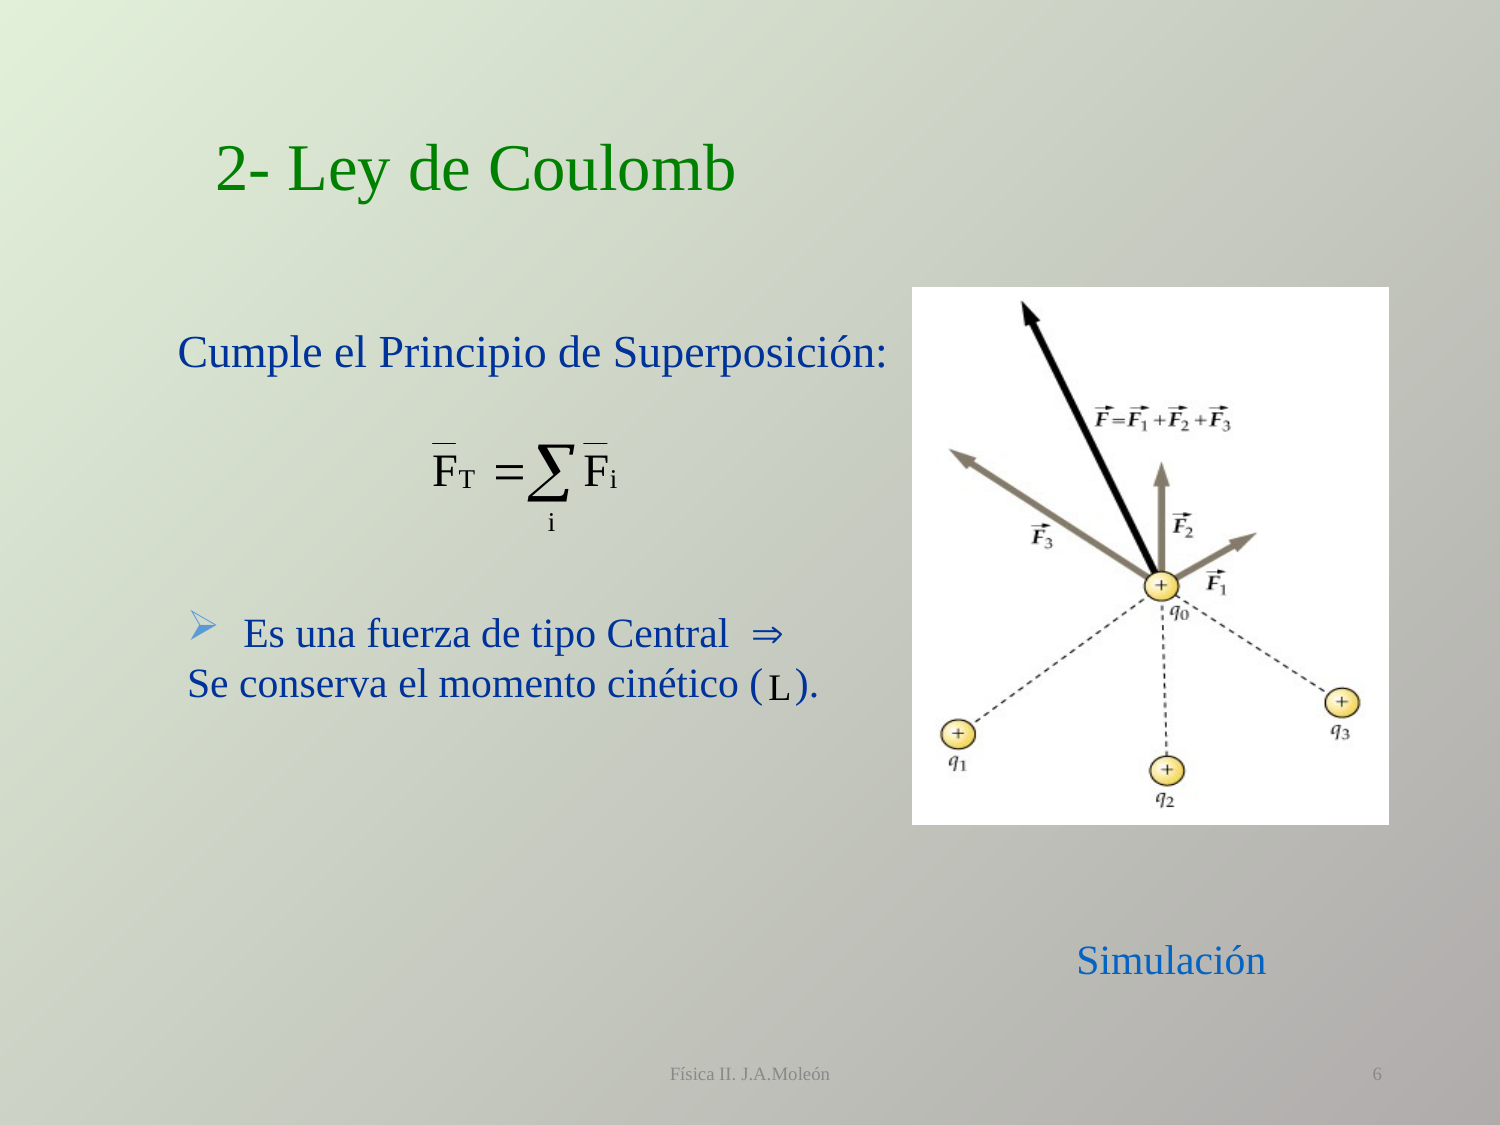

# 2- Ley de Coulomb
Cumple el Principio de Superposición:
Es una fuerza de tipo Central 
Se conserva el momento cinético ( ).
Simulación
Física II. J.A.Moleón